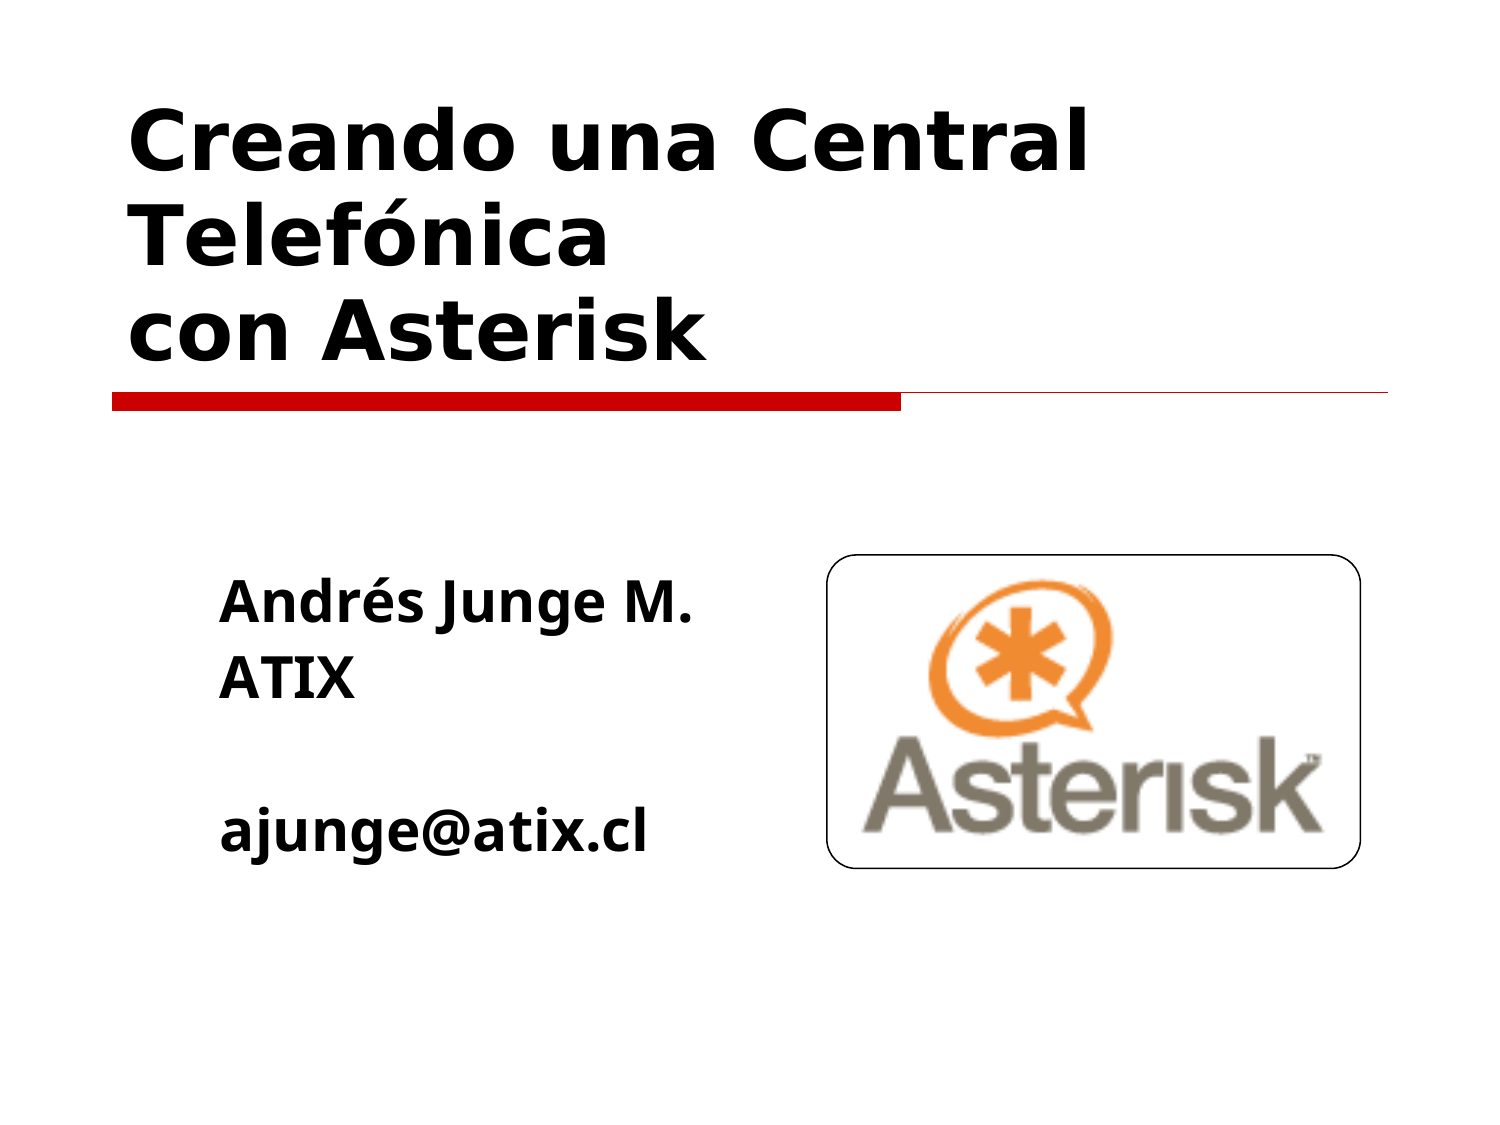

# Creando una Central Telefónica con Asterisk
Andrés Junge M.
ATIX
ajunge@atix.cl